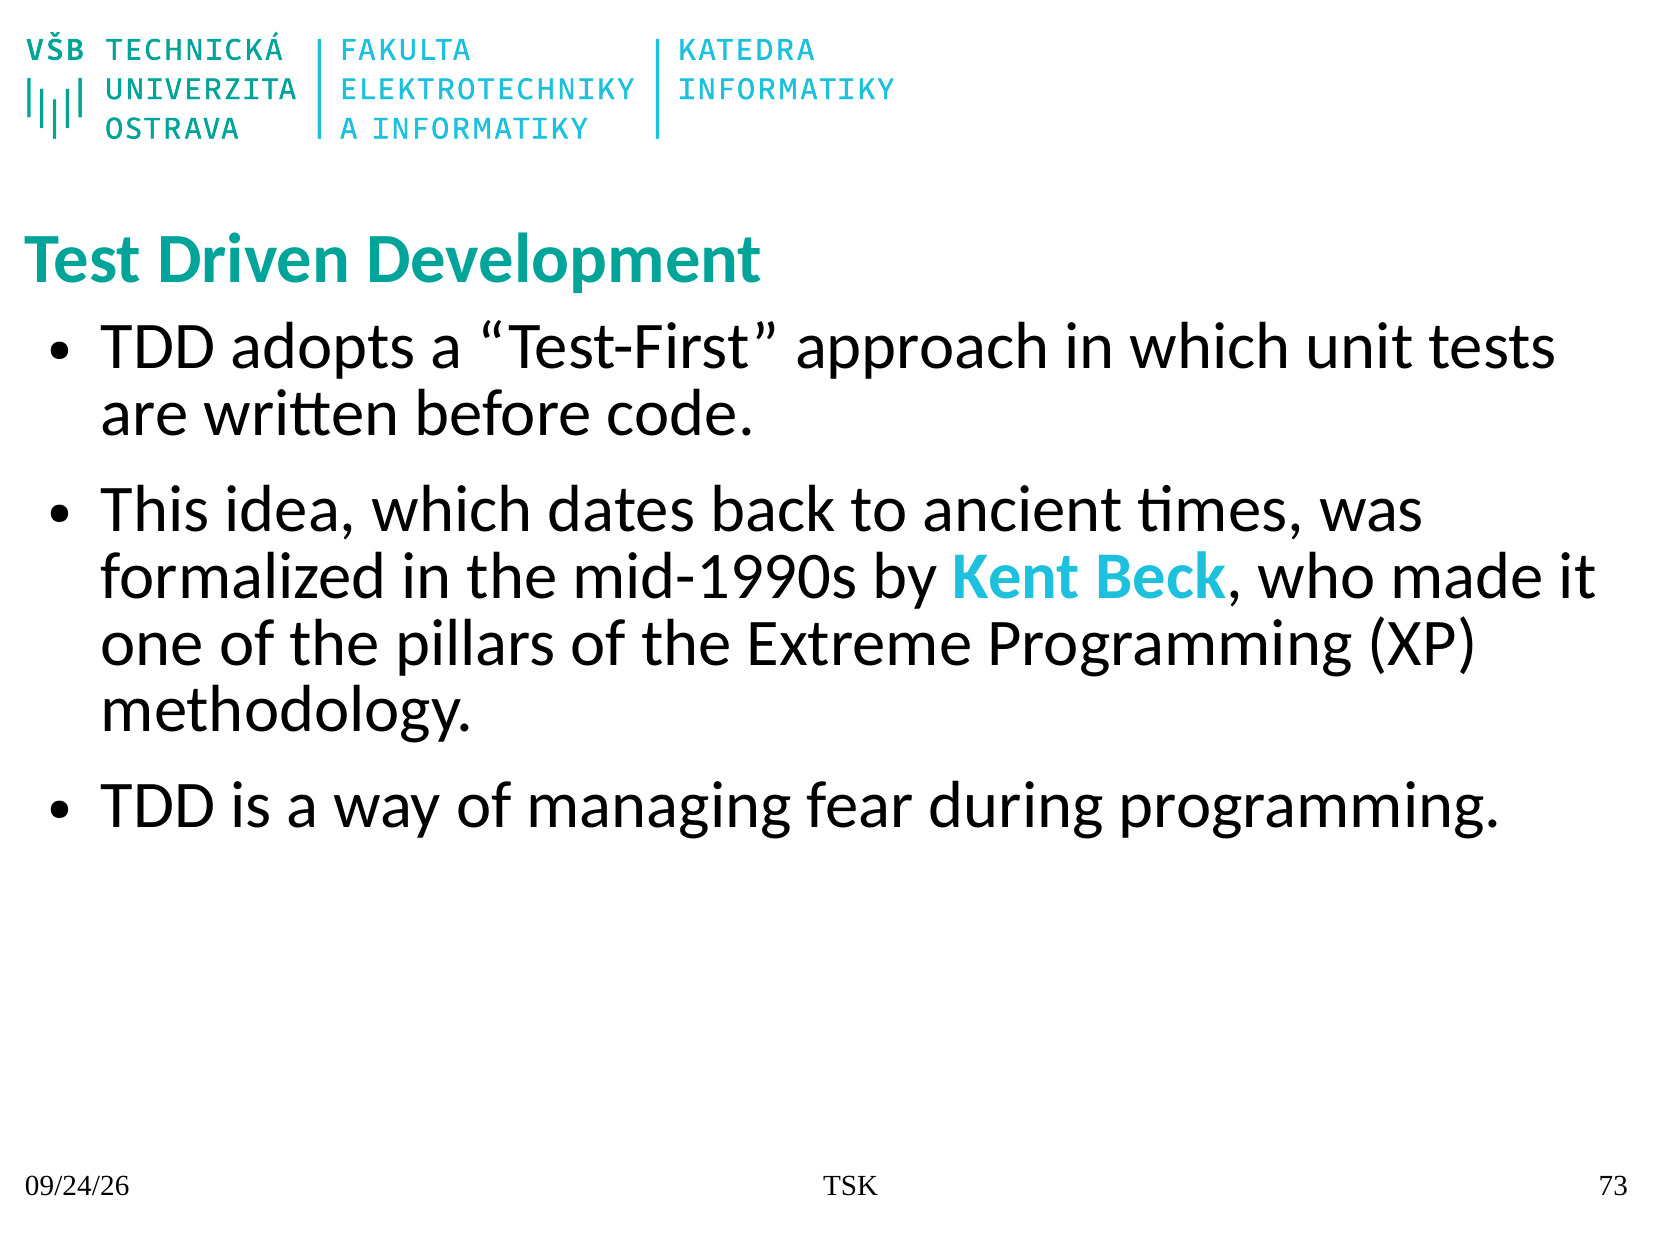

# Test Driven Development
TDD adopts a “Test-First” approach in which unit tests are written before code.
This idea, which dates back to ancient times, was formalized in the mid-1990s by Kent Beck, who made it one of the pillars of the Extreme Programming (XP) methodology.
TDD is a way of managing fear during programming.
TSK
73